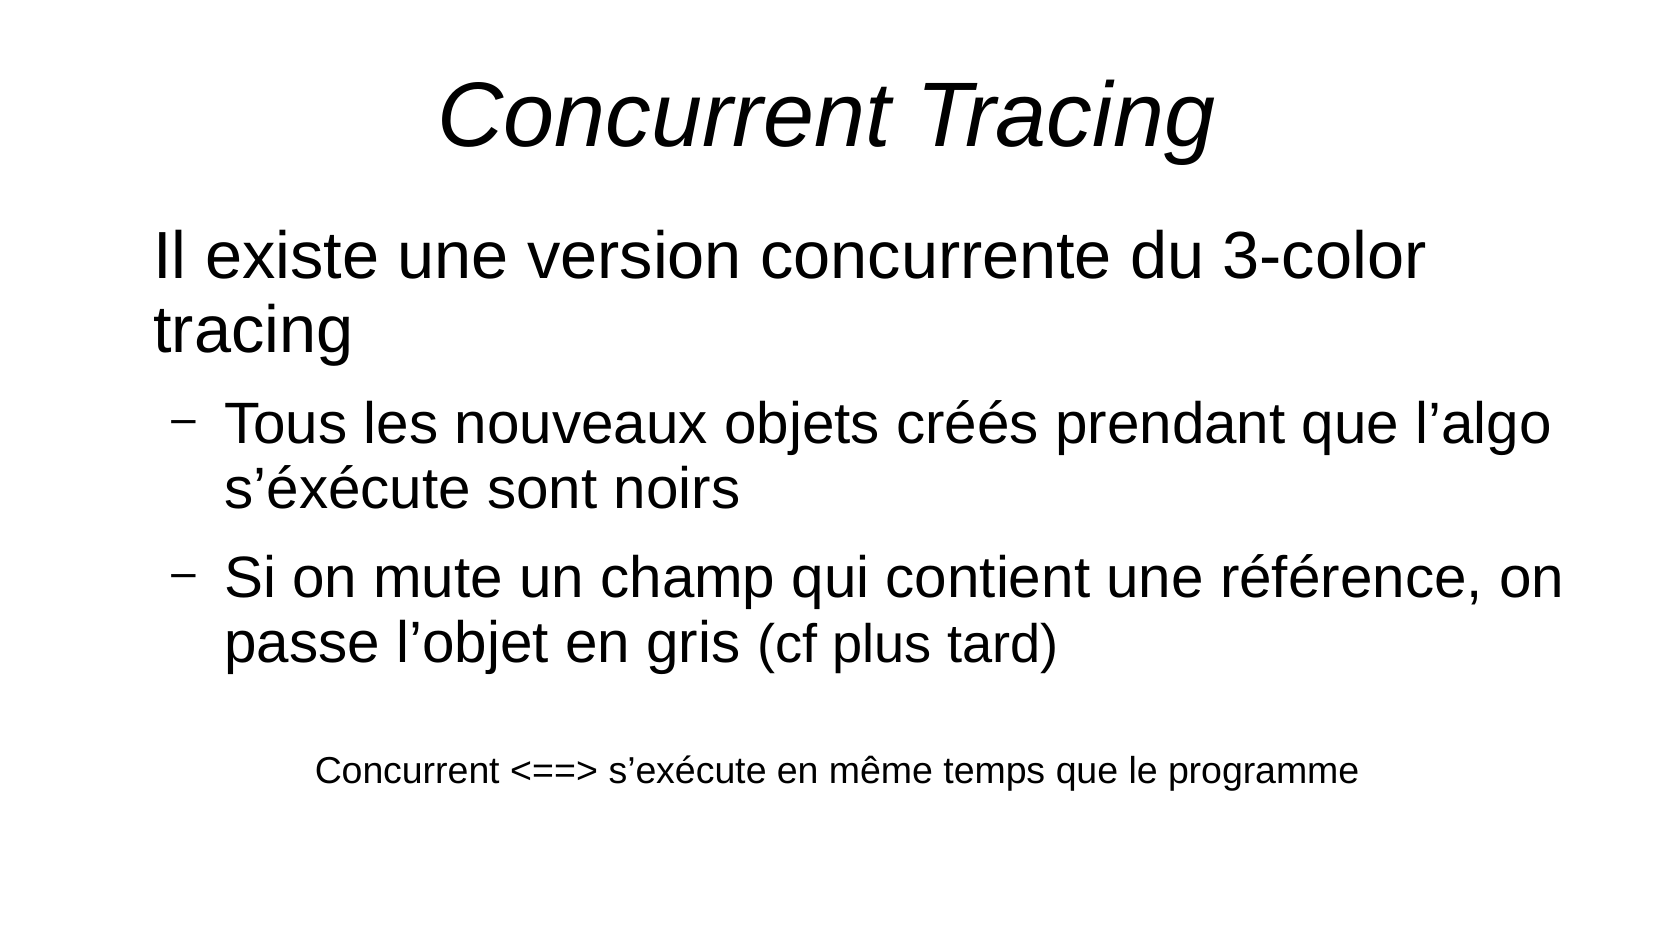

# Concurrent Tracing
Il existe une version concurrente du 3-color tracing
Tous les nouveaux objets créés prendant que l’algo s’éxécute sont noirs
Si on mute un champ qui contient une référence, on passe l’objet en gris (cf plus tard)
Concurrent <==> s’exécute en même temps que le programme